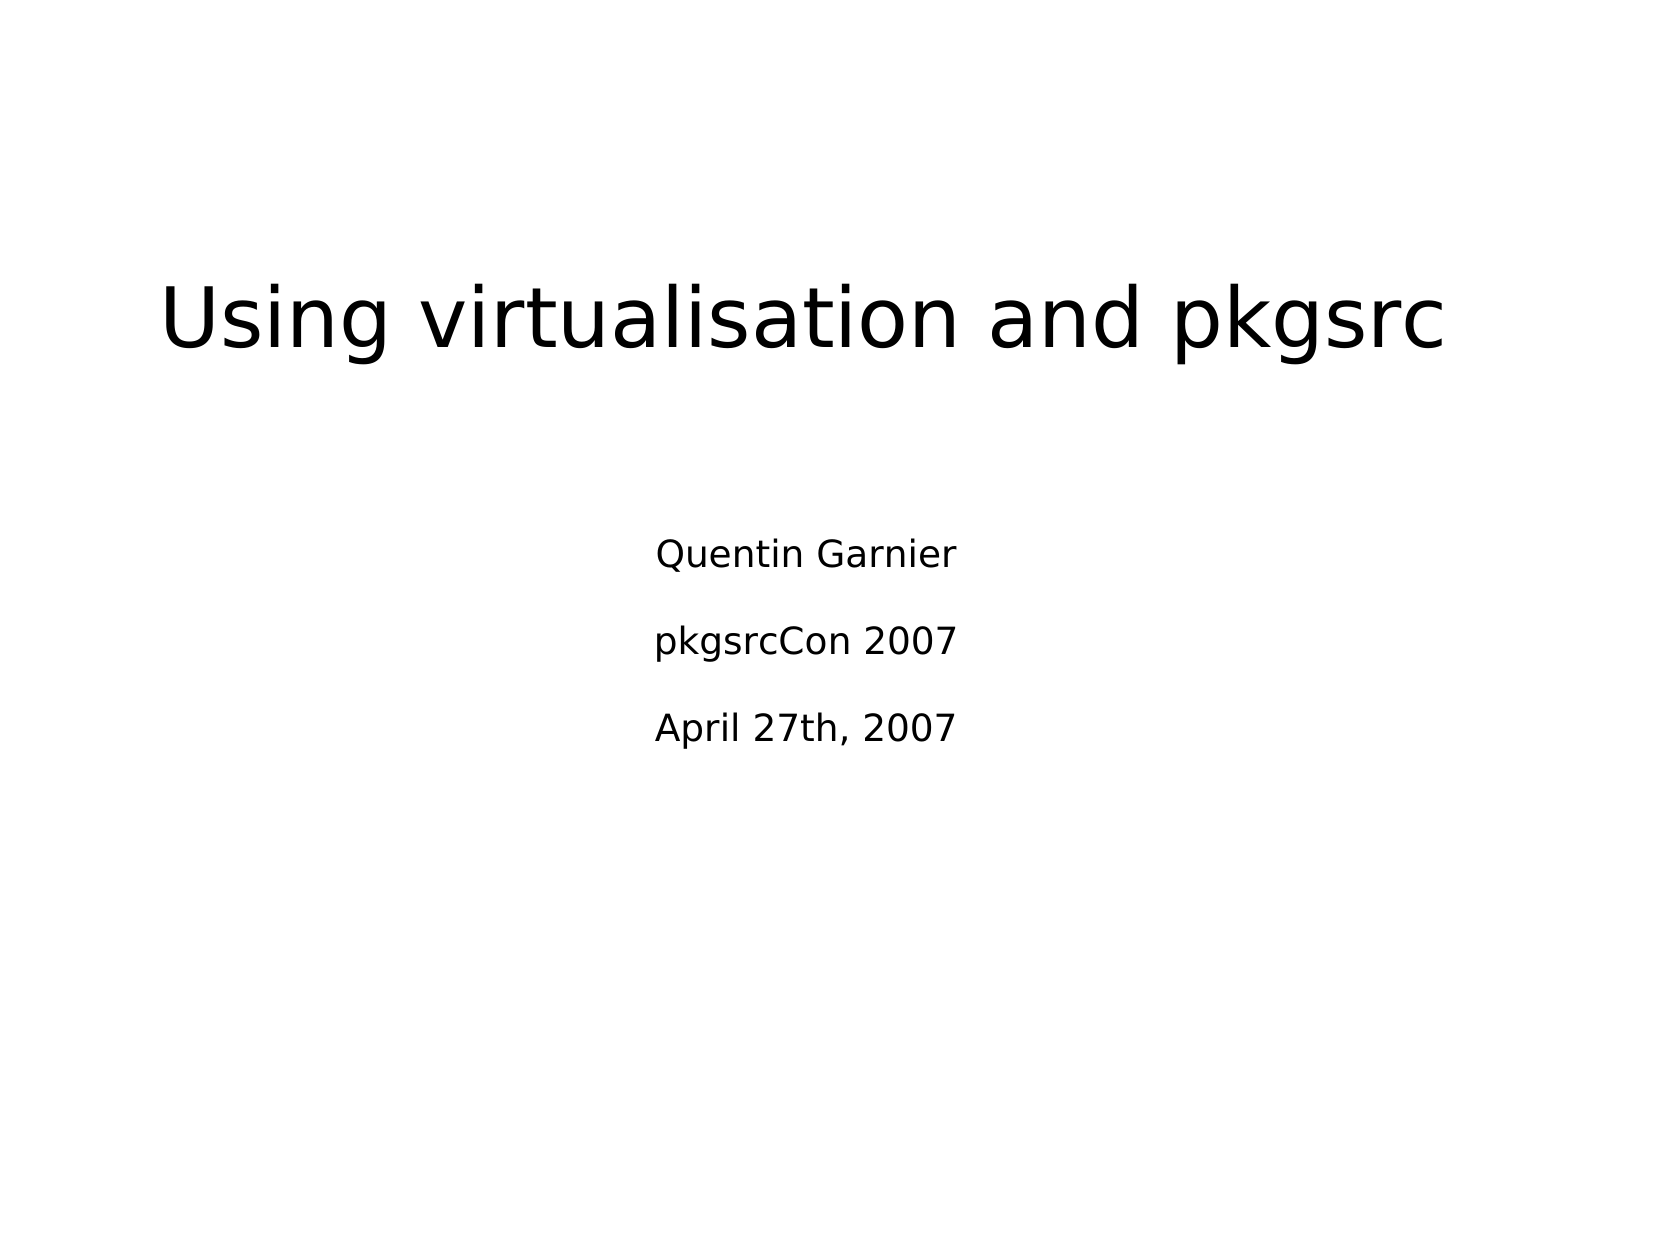

Using virtualisation and pkgsrc
Quentin Garnier
pkgsrcCon 2007
April 27th, 2007